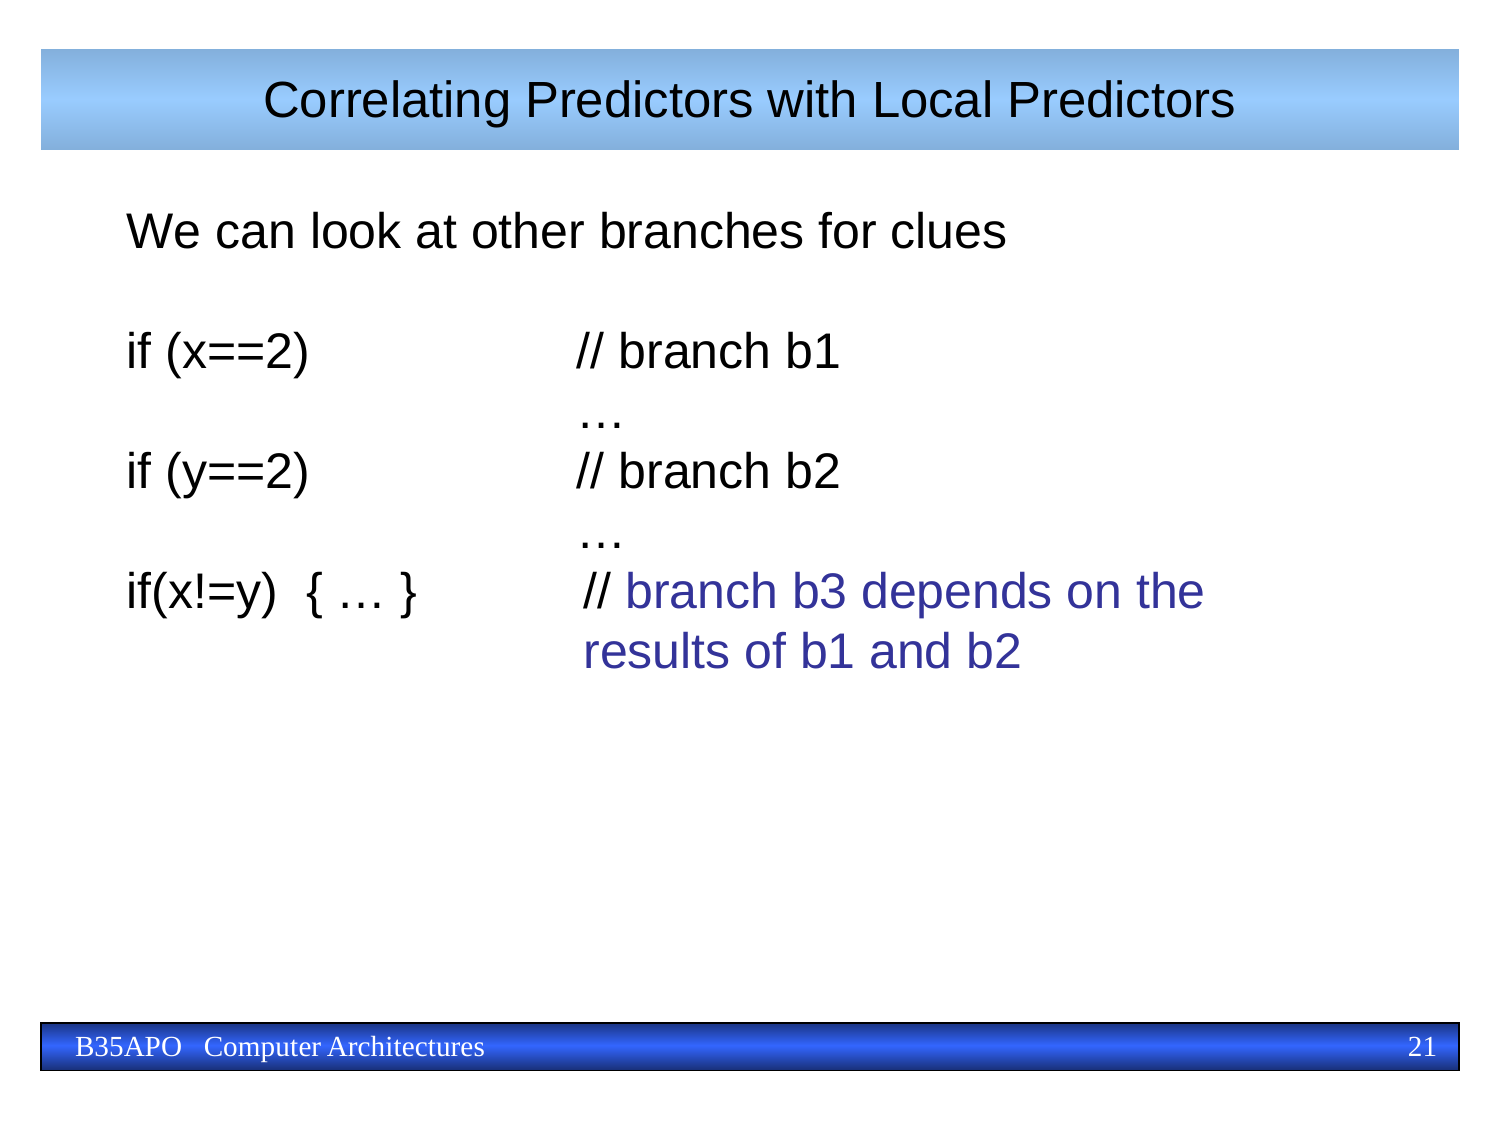

# Correlating Predictors with Local Predictors
We can look at other branches for clues
if (x==2)	 	// branch b1
			…
if (y==2)	 	// branch b2
			…
if(x!=y) { … } 	// branch b3 depends on the results of b1 and b2
B35APO Computer Architectures
21